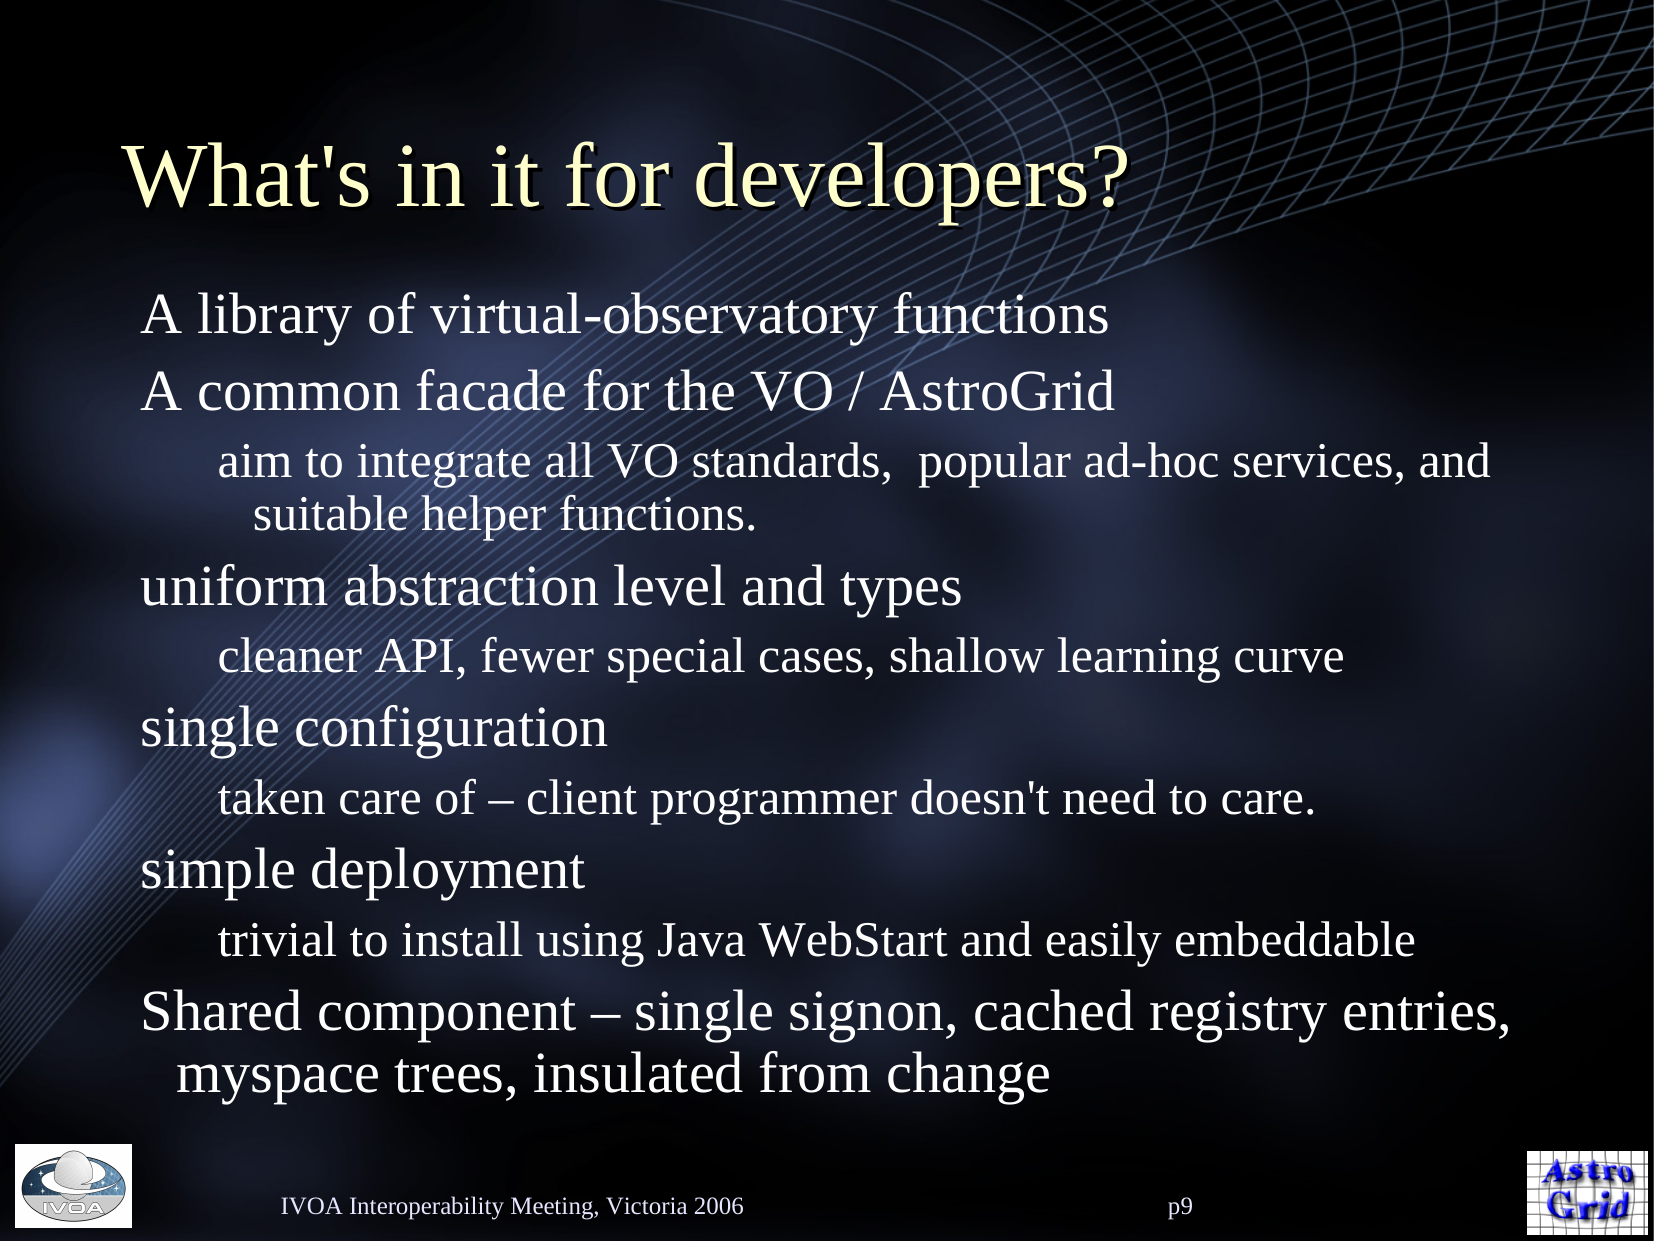

# What's in it for developers?
A library of virtual-observatory functions
A common facade for the VO / AstroGrid
aim to integrate all VO standards, popular ad-hoc services, and suitable helper functions.
uniform abstraction level and types
cleaner API, fewer special cases, shallow learning curve
single configuration
taken care of – client programmer doesn't need to care.
simple deployment
trivial to install using Java WebStart and easily embeddable
Shared component – single signon, cached registry entries, myspace trees, insulated from change